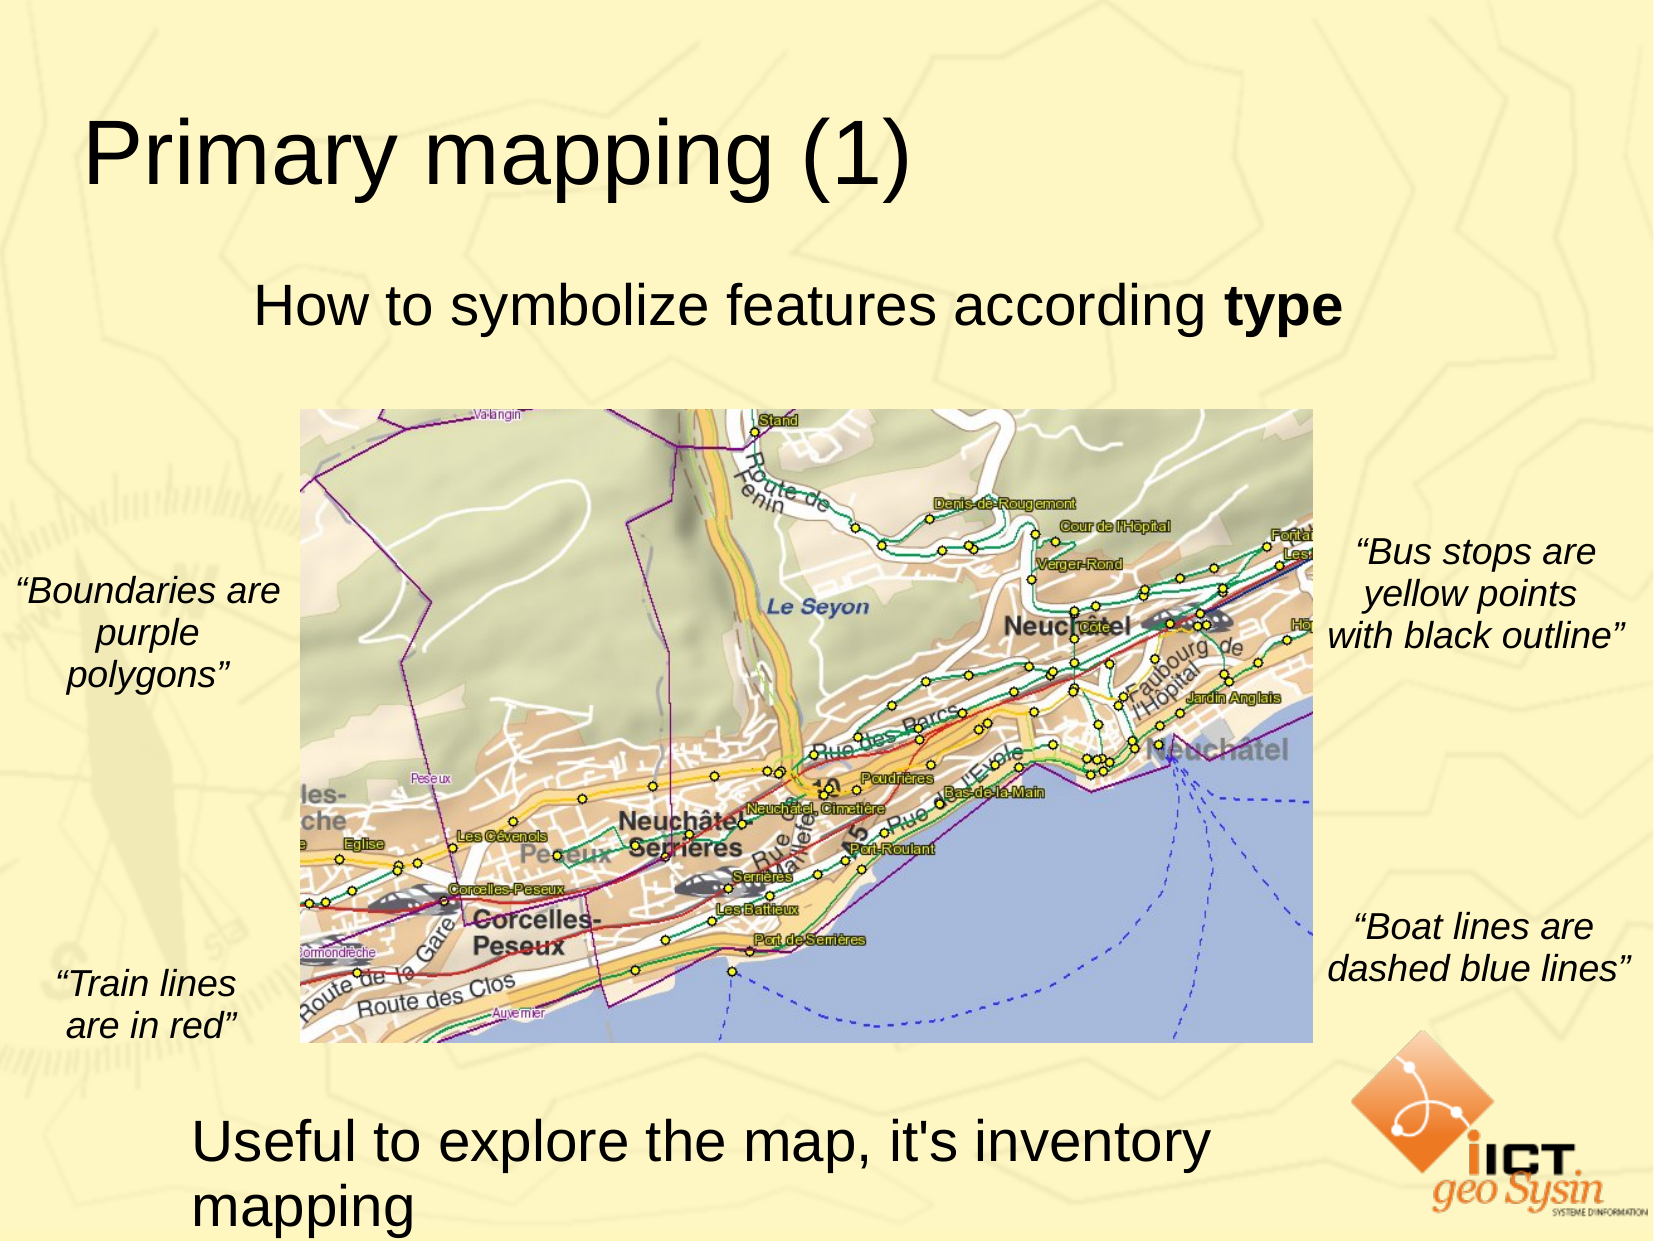

# Primary mapping (1)
How to symbolize features according type
“Bus stops are yellow points
with black outline”
“Boundaries are
purple polygons”
“Boat lines are
dashed blue lines”
“Train lines
are in red”
Useful to explore the map, it's inventory mapping